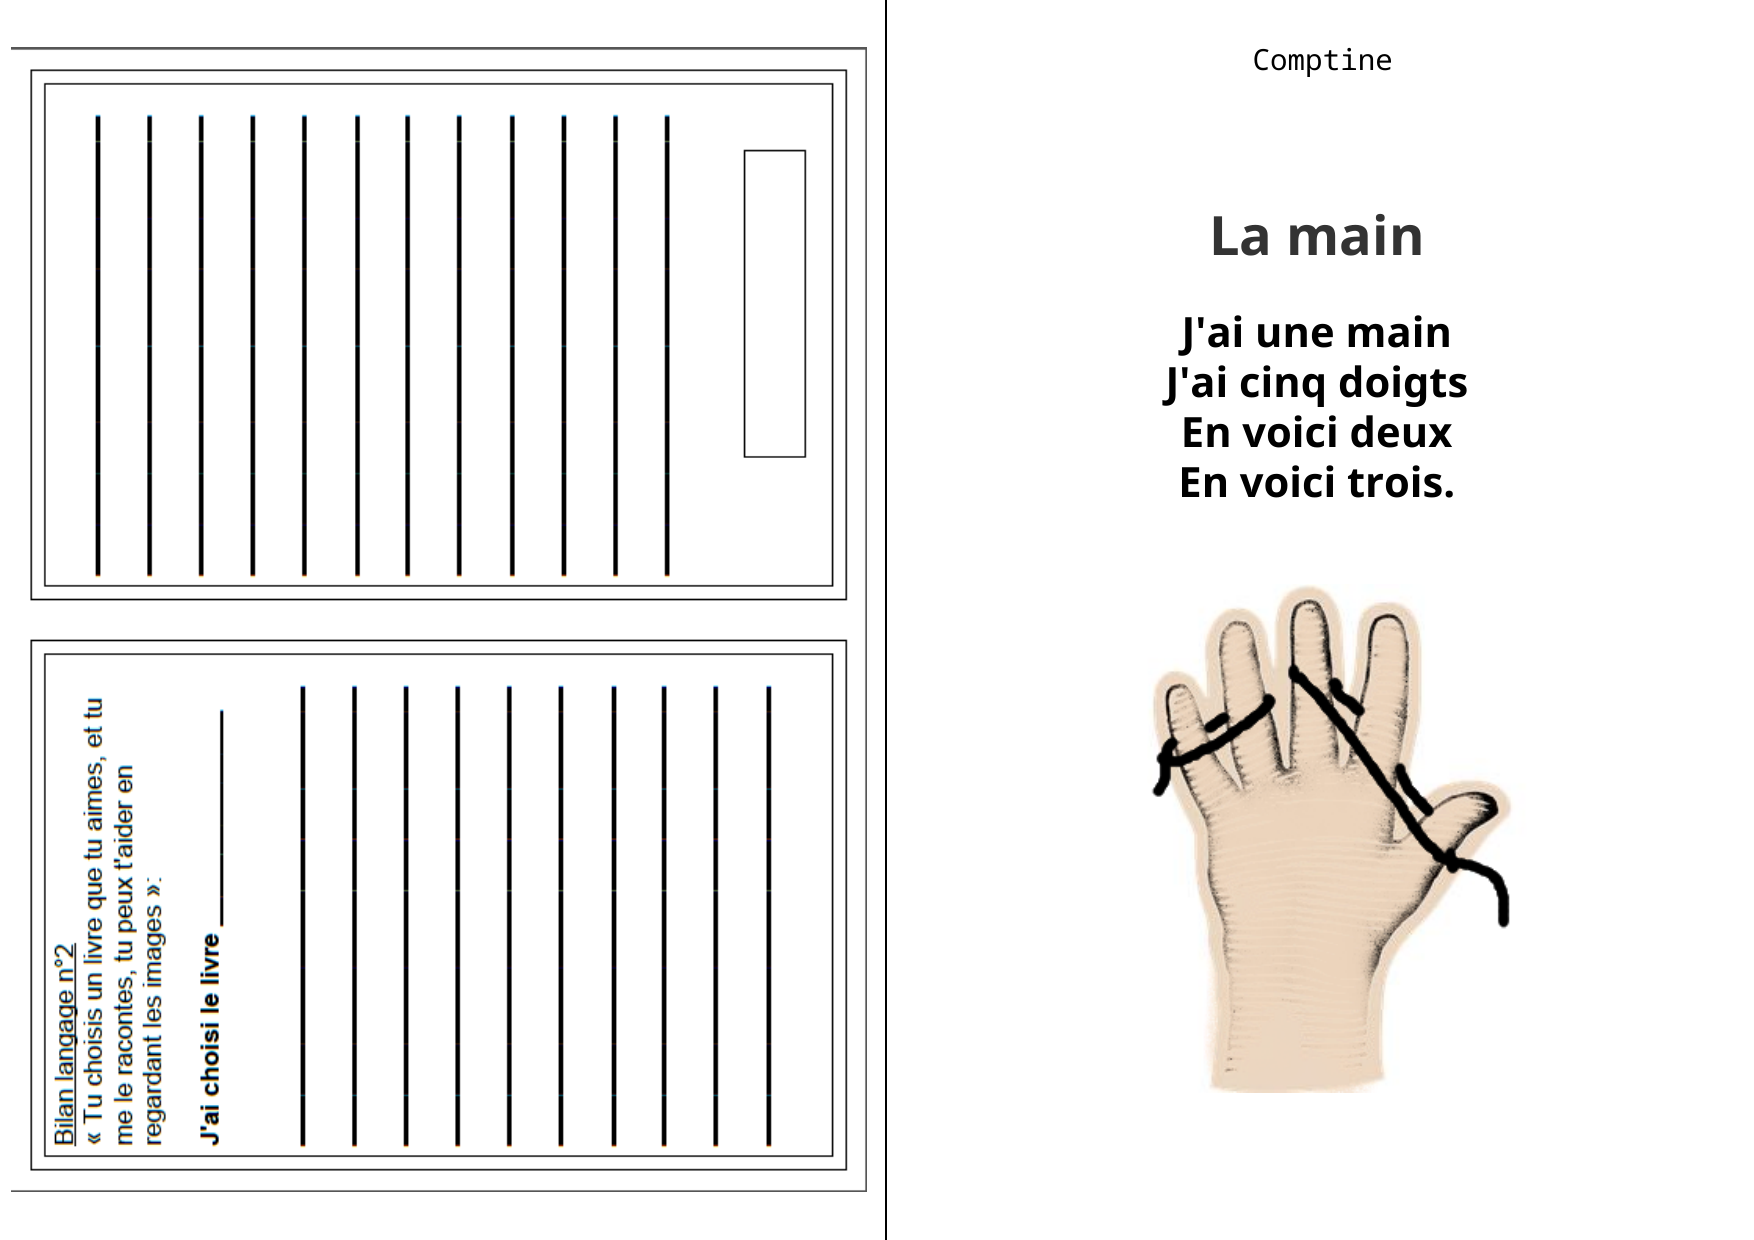

Comptine
La main
J'ai une main
J'ai cinq doigts
En voici deux
En voici trois.